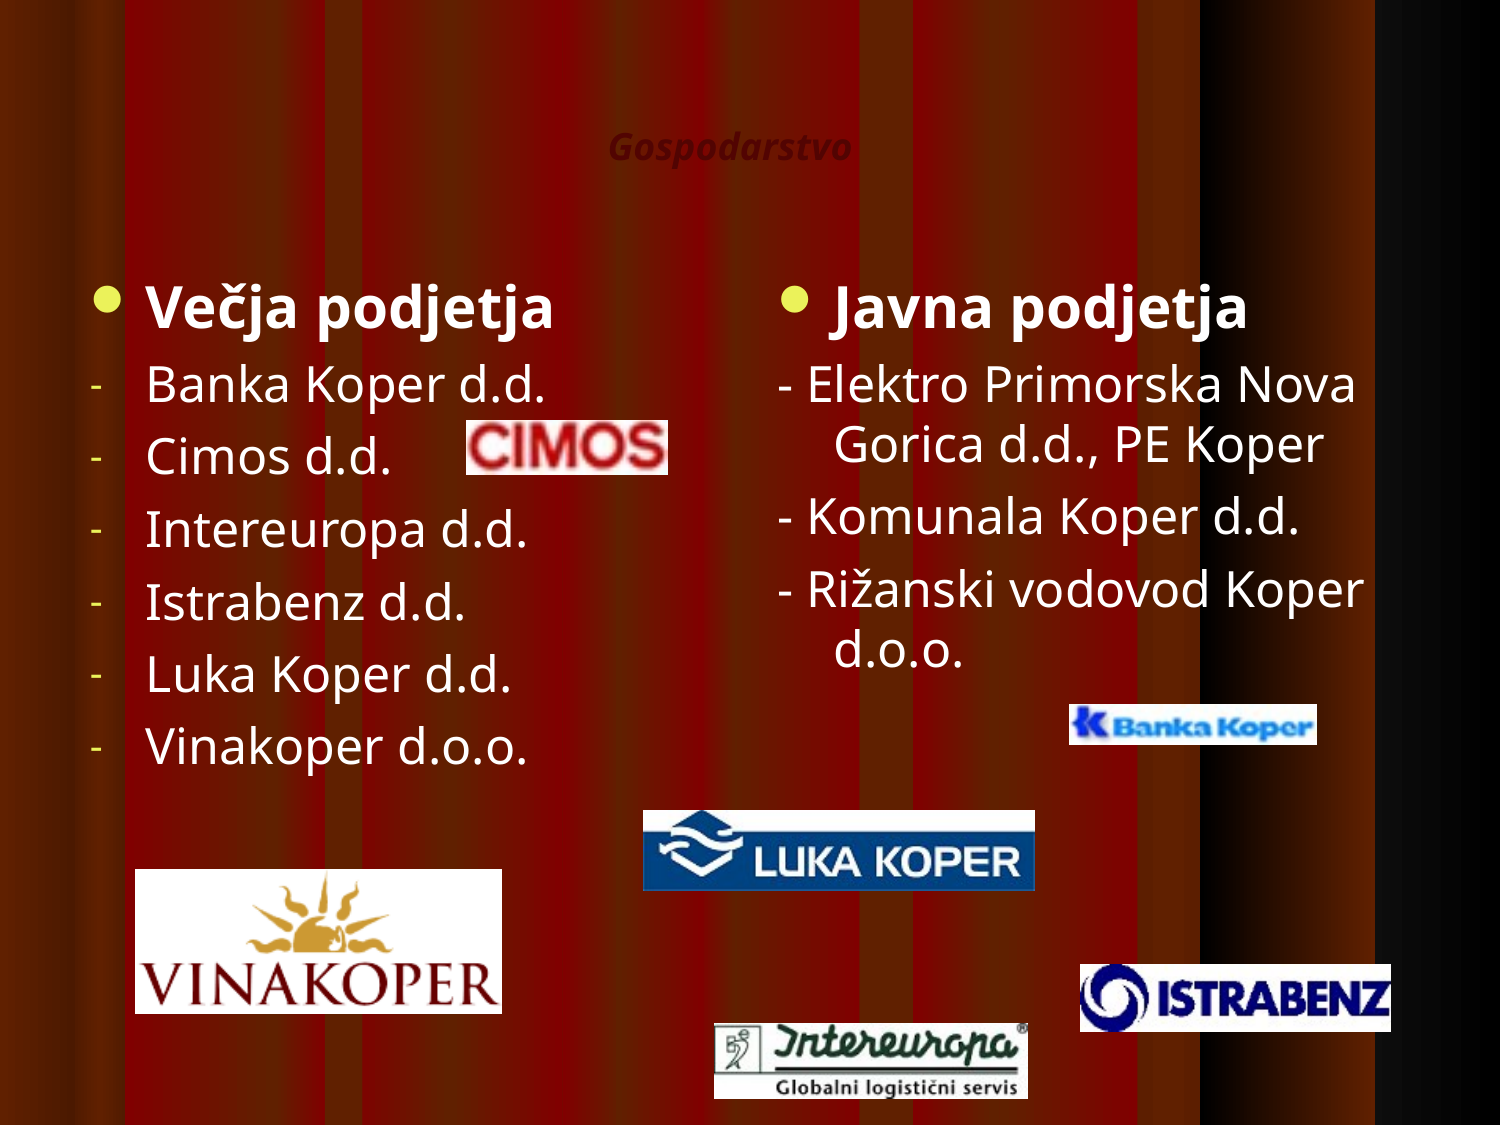

#
Gospodarstvo
Večja podjetja
Banka Koper d.d.
Cimos d.d.
Intereuropa d.d.
Istrabenz d.d.
Luka Koper d.d.
Vinakoper d.o.o.
Javna podjetja
- Elektro Primorska Nova Gorica d.d., PE Koper
- Komunala Koper d.d.
- Rižanski vodovod Koper d.o.o.